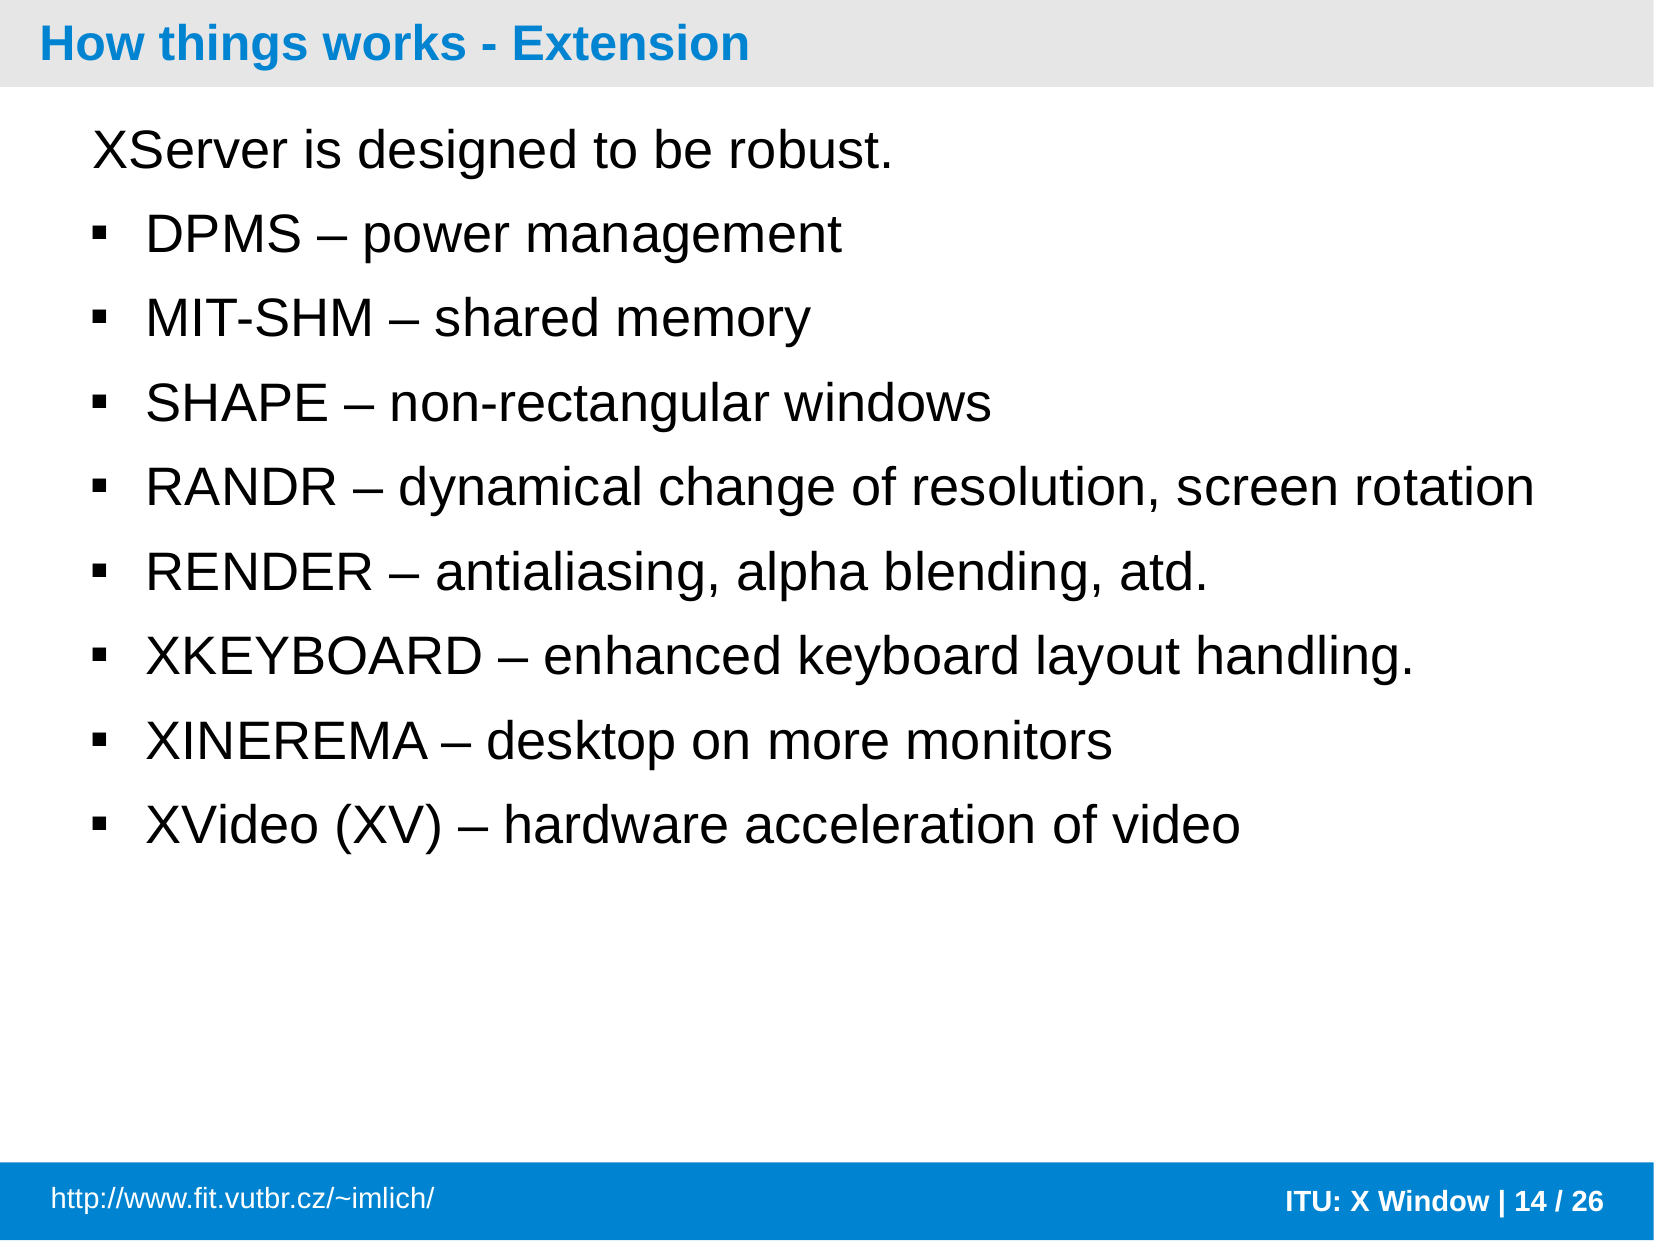

# How things works - Extension
XServer is designed to be robust.
DPMS – power management
MIT-SHM – shared memory
SHAPE – non-rectangular windows
RANDR – dynamical change of resolution, screen rotation
RENDER – antialiasing, alpha blending, atd.
XKEYBOARD – enhanced keyboard layout handling.
XINEREMA – desktop on more monitors
XVideo (XV) – hardware acceleration of video